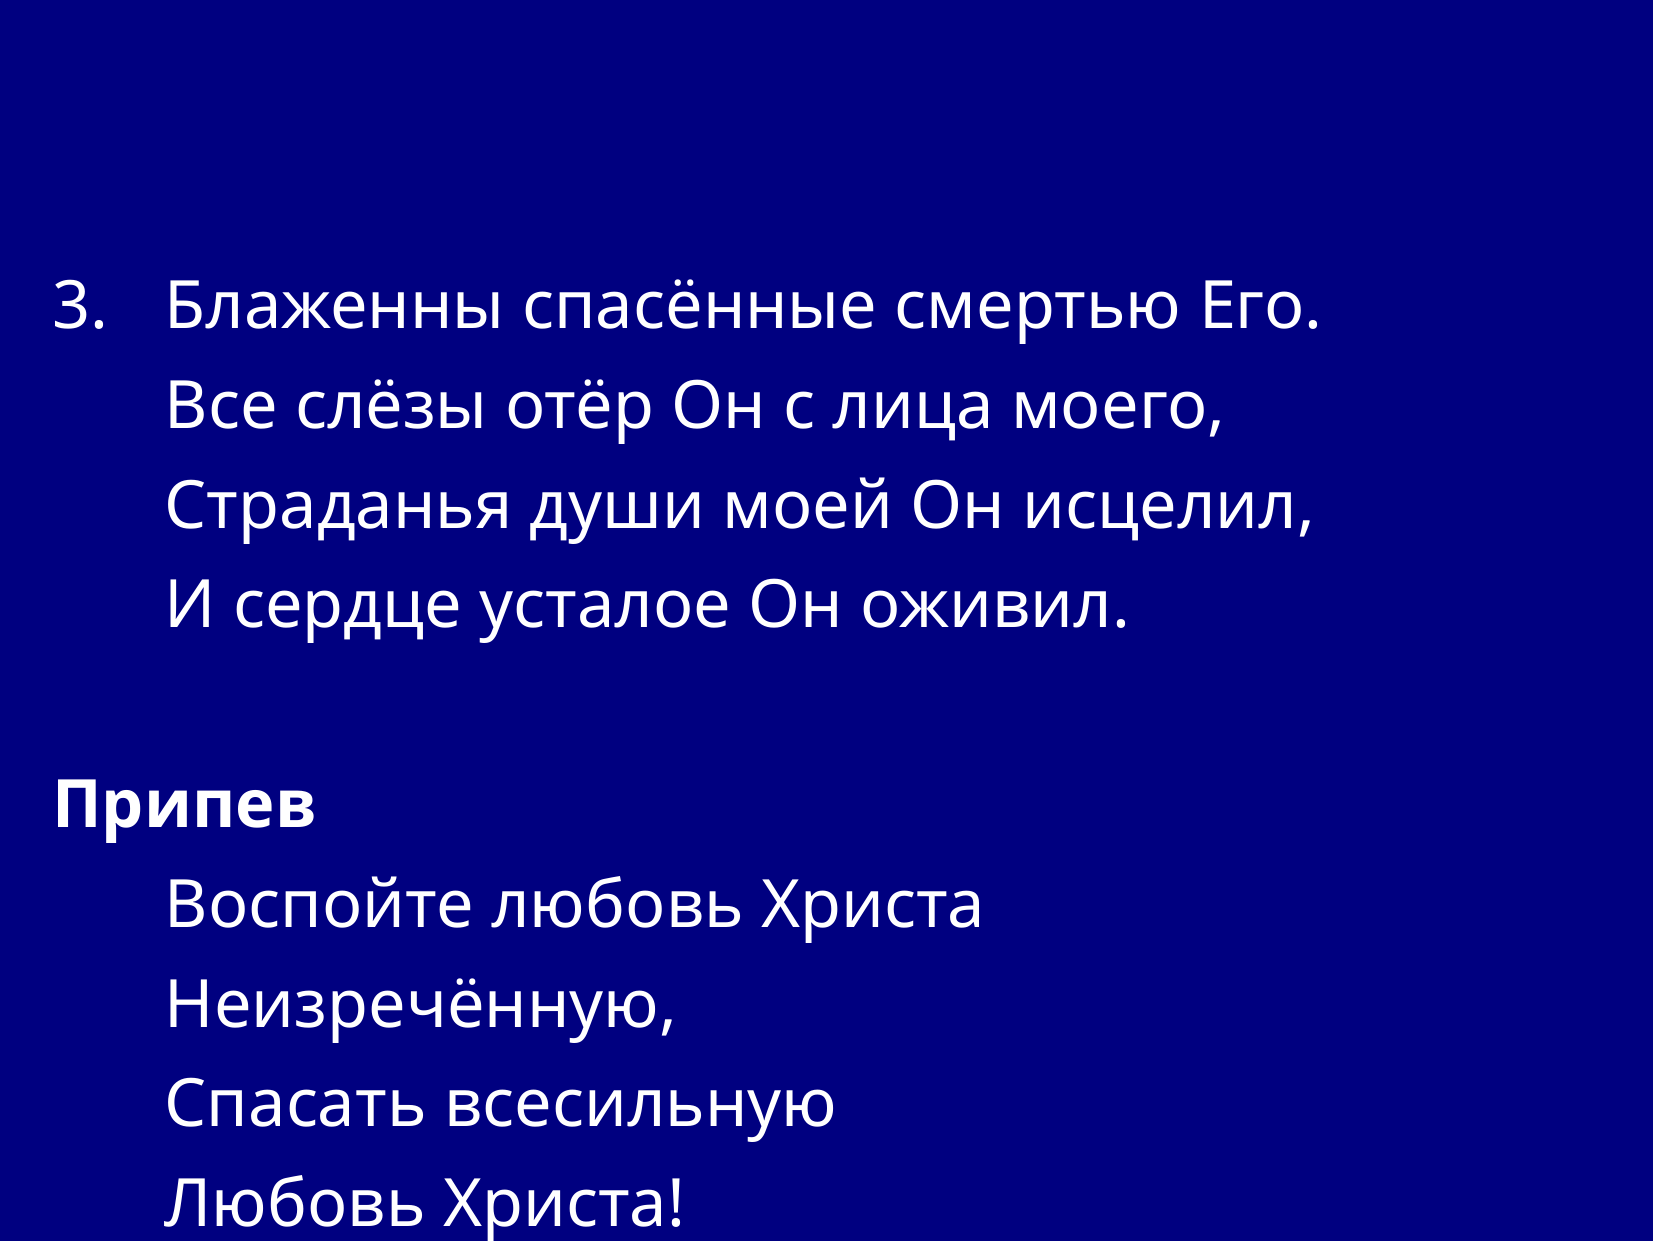

3.	Блаженны спасённые смертью Его.
	Все слёзы отёр Он с лица моего,
	Страданья души моей Он исцелил,
	И сердце усталое Он оживил.
Припев
	Воспойте любовь Христа
	Неизречённую,
	Спасать всесильную
	Любовь Христа!